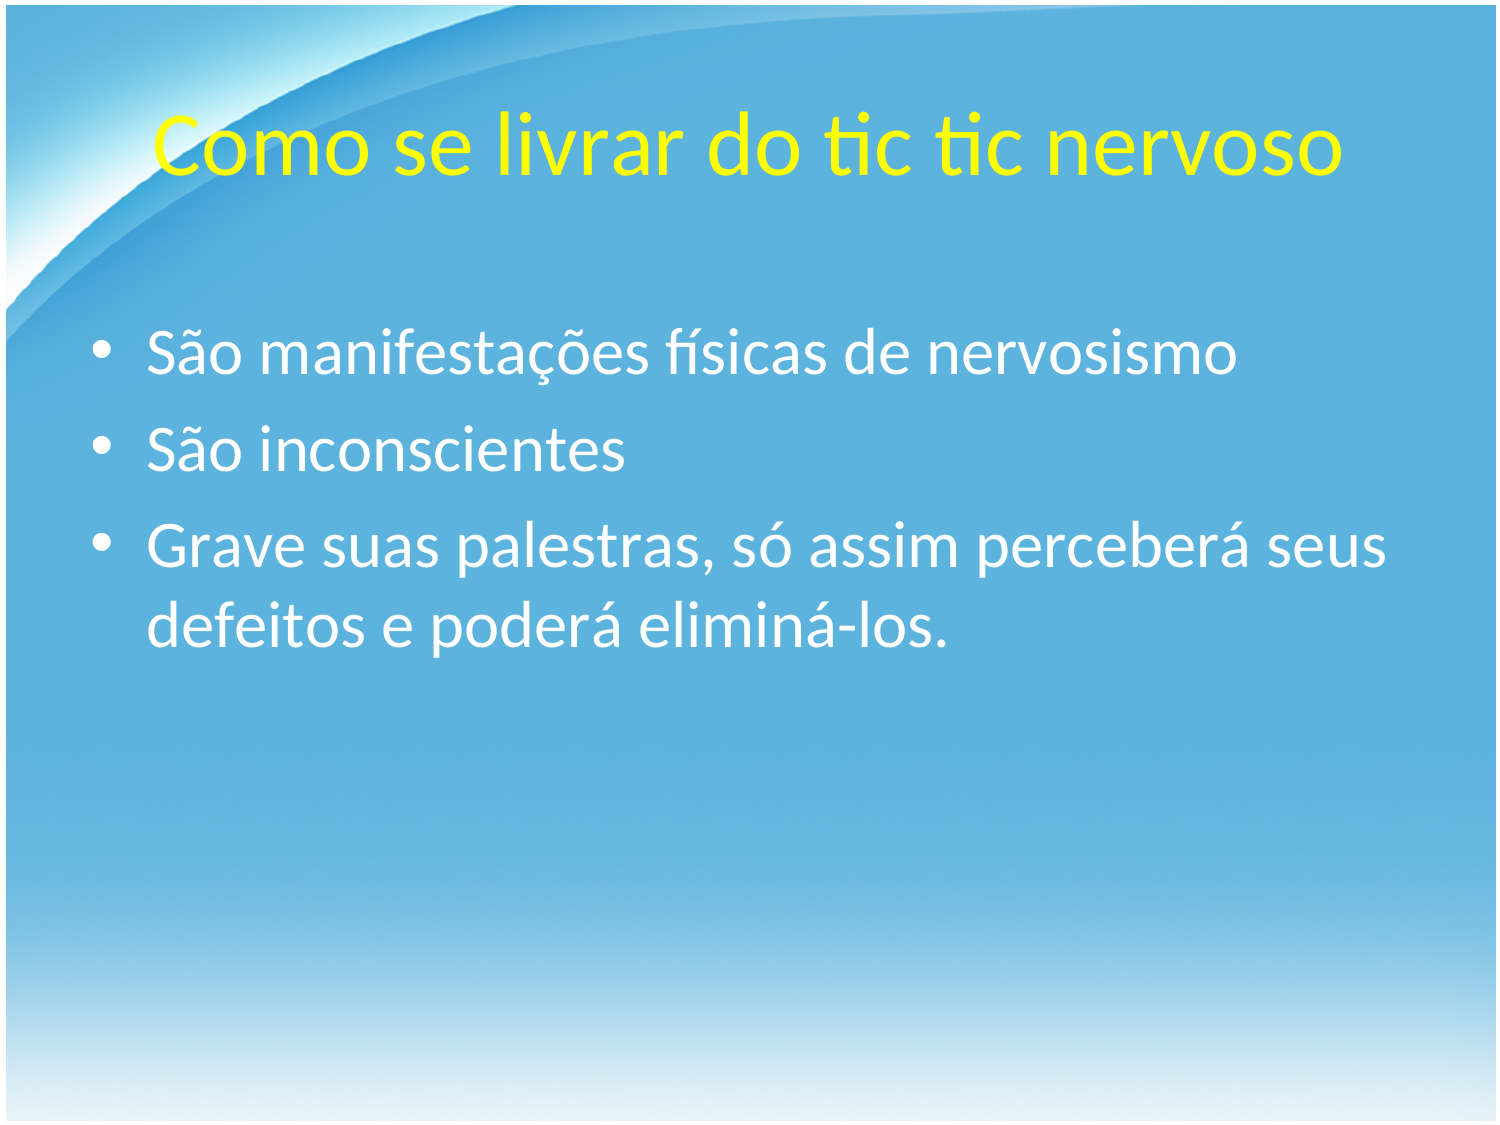

# Como se livrar do tic tic nervoso
São manifestações físicas de nervosismo
São inconscientes
Grave suas palestras, só assim perceberá seus defeitos e poderá eliminá-los.